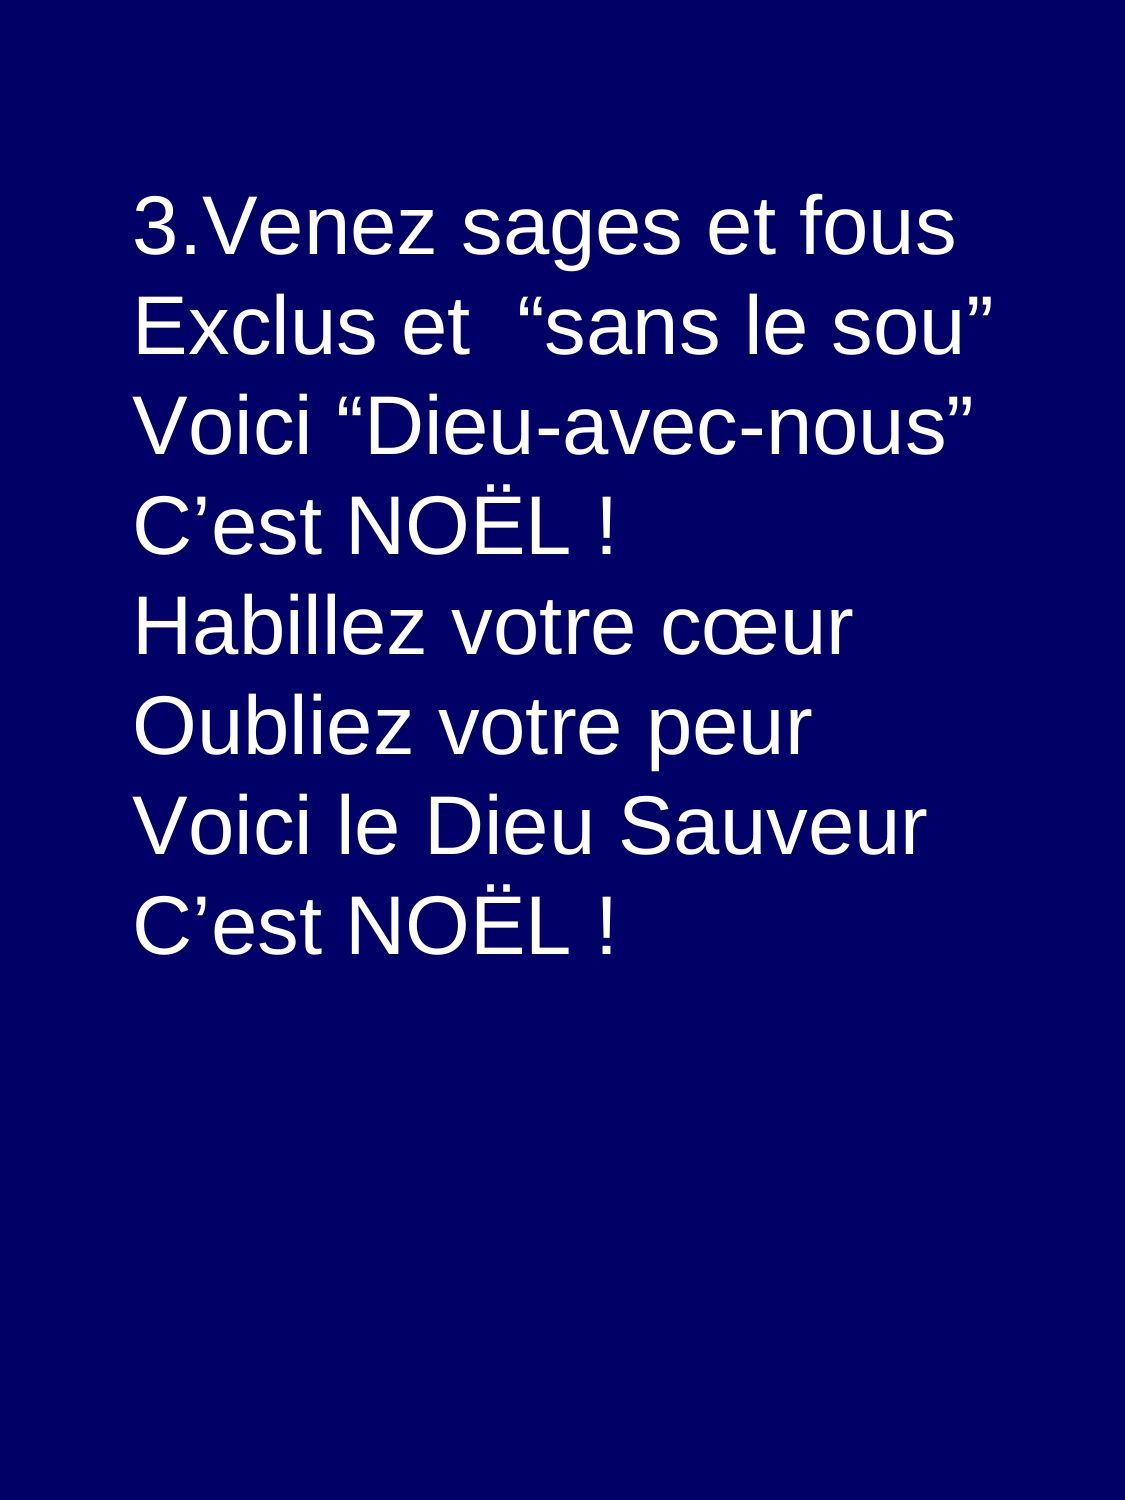

3.Venez sages et fous
Exclus et  “sans le sou”
Voici “Dieu-avec-nous”
C’est NOËL !
Habillez votre cœur
Oubliez votre peur
Voici le Dieu Sauveur
C’est NOËL !